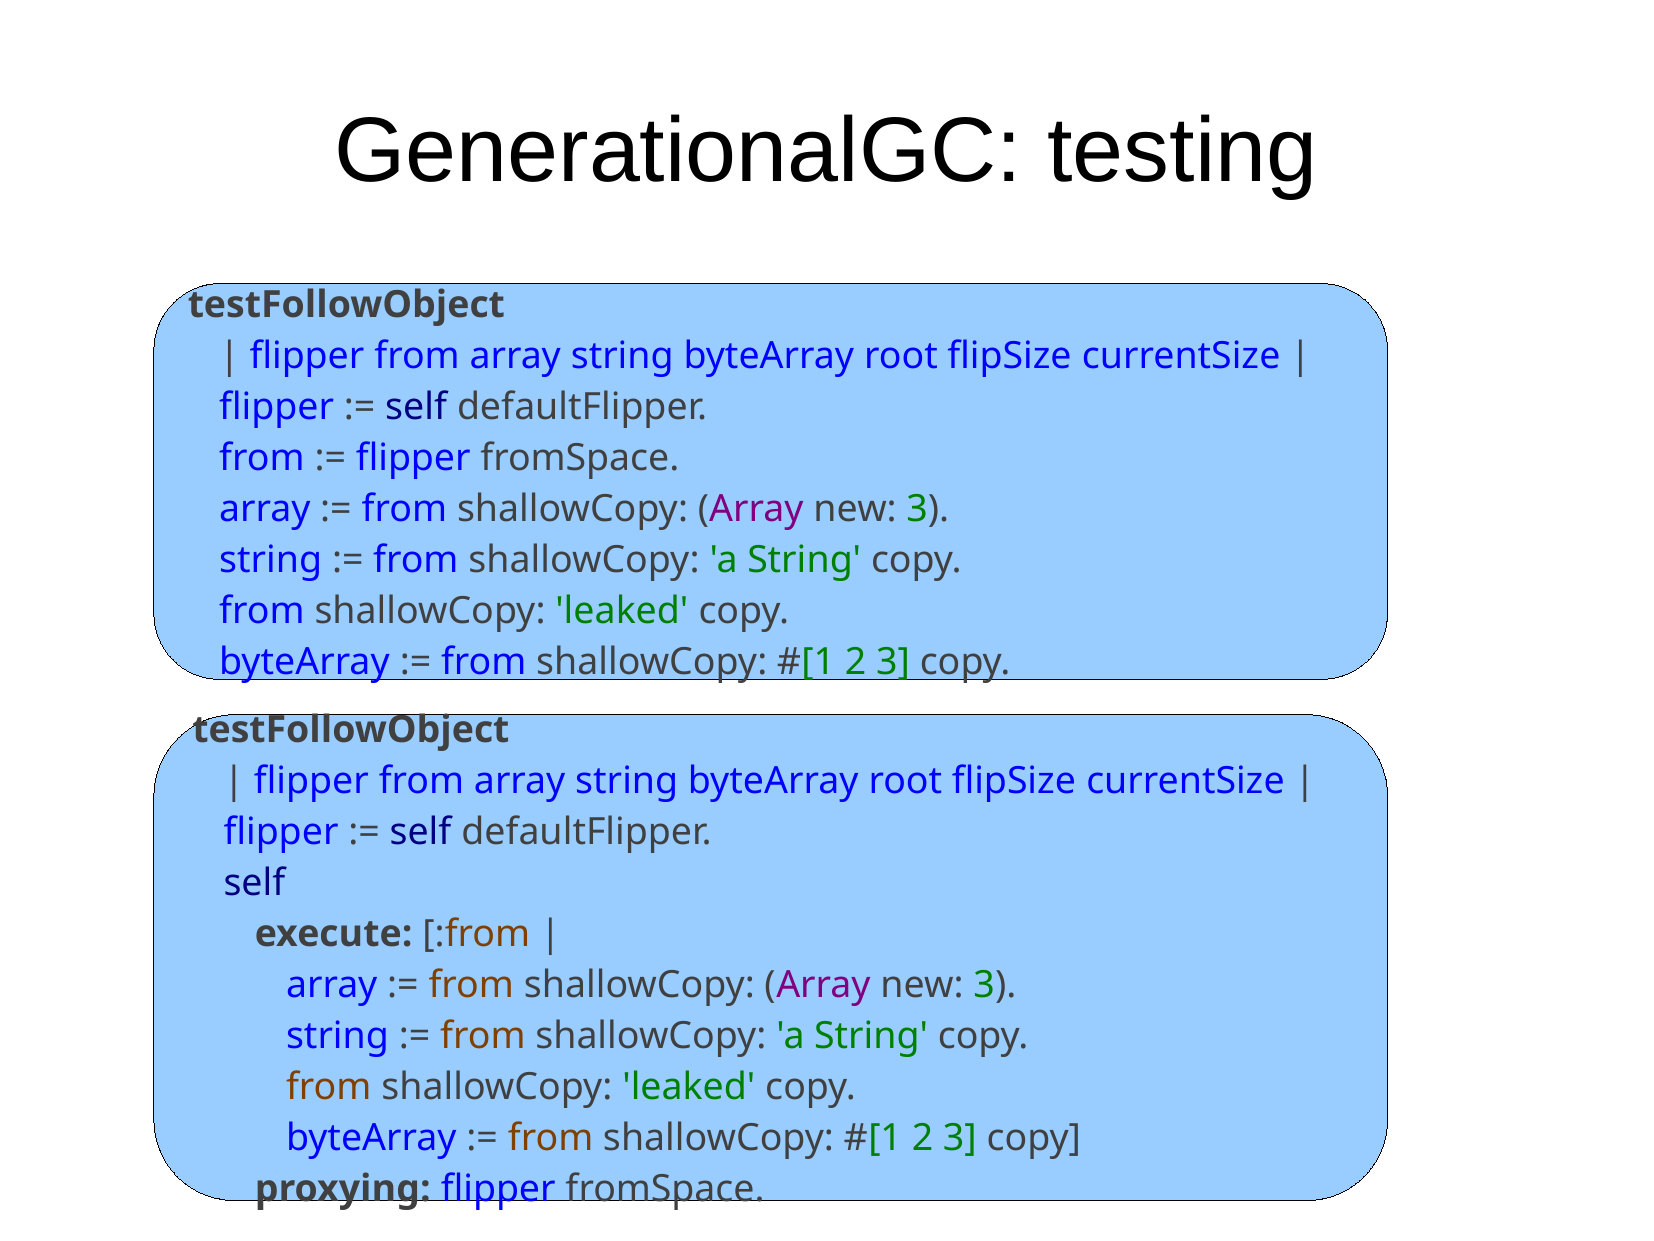

GenerationalGC: testing
testFollowObject
	| flipper from array string byteArray root flipSize currentSize |
	flipper := self defaultFlipper.
	from := flipper fromSpace.
	array := from shallowCopy: (Array new: 3).
	string := from shallowCopy: 'a String' copy.
	from shallowCopy: 'leaked' copy.
	byteArray := from shallowCopy: #[1 2 3] copy.
testFollowObject
	| flipper from array string byteArray root flipSize currentSize |
	flipper := self defaultFlipper.
	self
		execute: [:from |
			array := from shallowCopy: (Array new: 3).
			string := from shallowCopy: 'a String' copy.
			from shallowCopy: 'leaked' copy.
			byteArray := from shallowCopy: #[1 2 3] copy]
		proxying: flipper fromSpace.